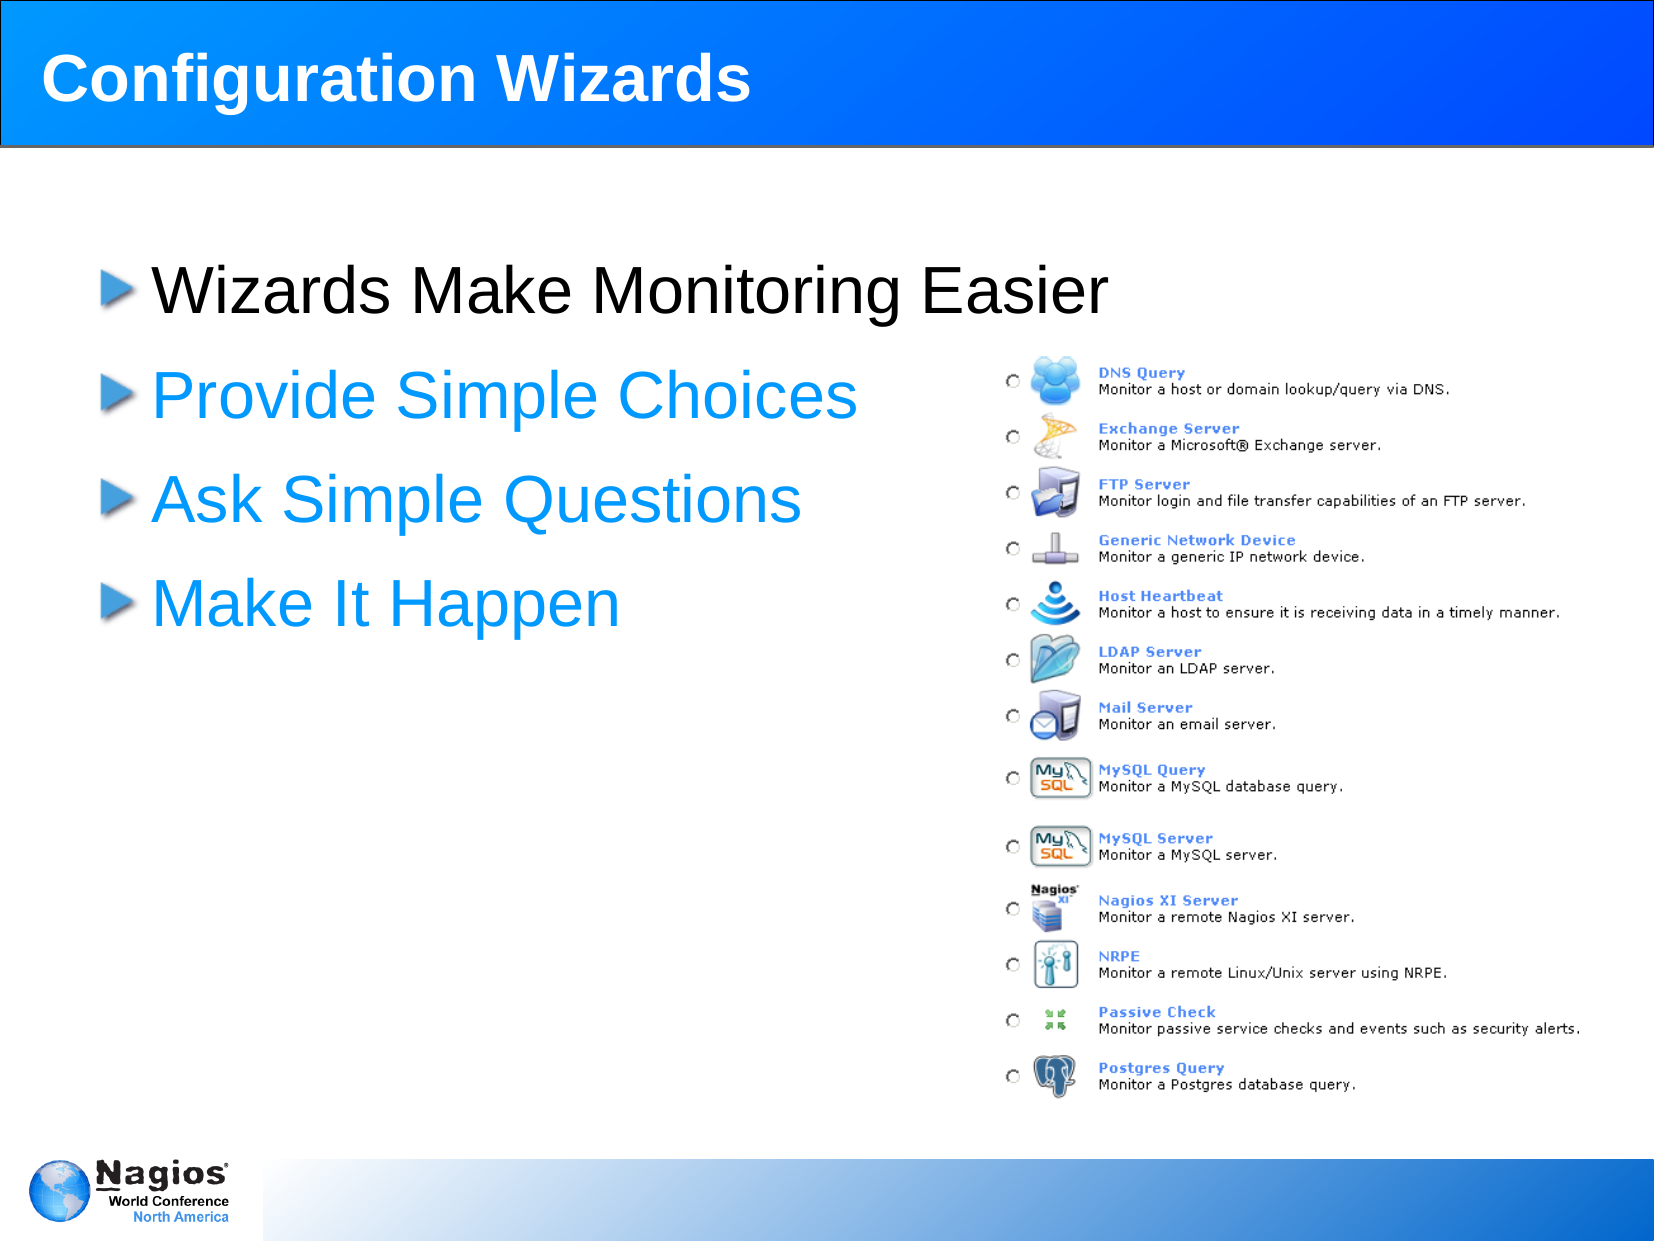

# Configuration Wizards
Wizards Make Monitoring Easier
Provide Simple Choices
Ask Simple Questions
Make It Happen